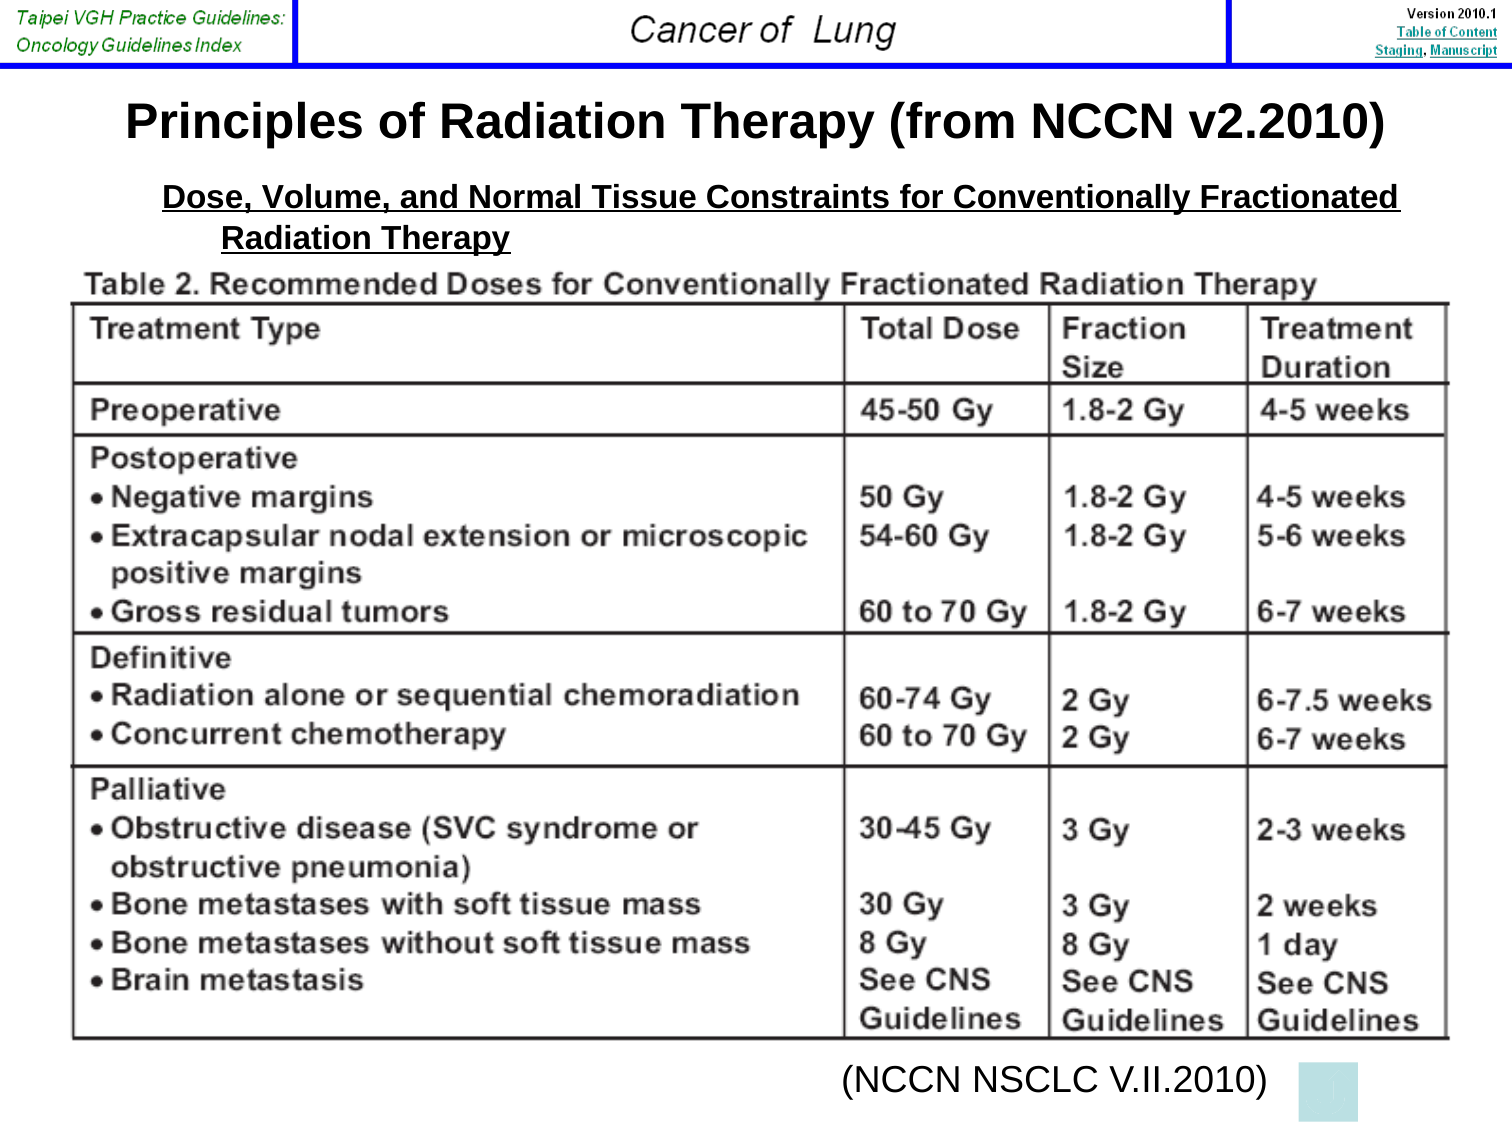

# Principles of Radiation Therapy (from NCCN v2.2010)
Dose, Volume, and Normal Tissue Constraints for Conventionally Fractionated Radiation Therapy
(NCCN NSCLC V.II.2010)